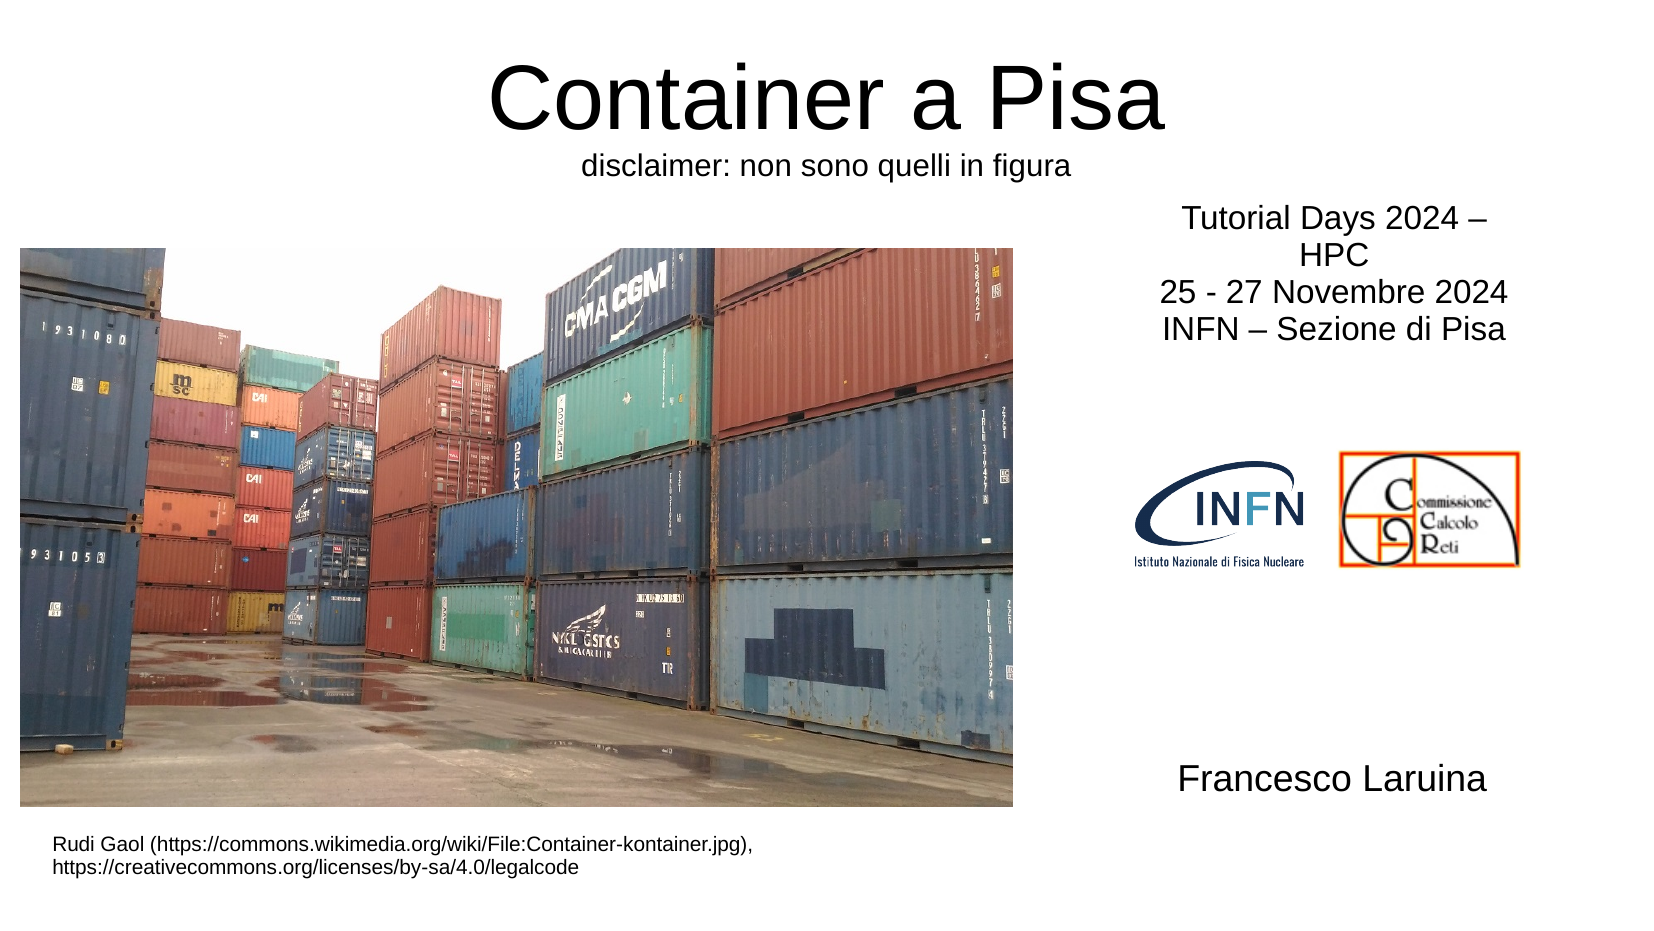

# Container a Pisa disclaimer: non sono quelli in figura
Tutorial Days 2024 – HPC
25 - 27 Novembre 2024
INFN – Sezione di Pisa
Francesco Laruina
Rudi Gaol (https://commons.wikimedia.org/wiki/File:Container-kontainer.jpg), https://creativecommons.org/licenses/by-sa/4.0/legalcode